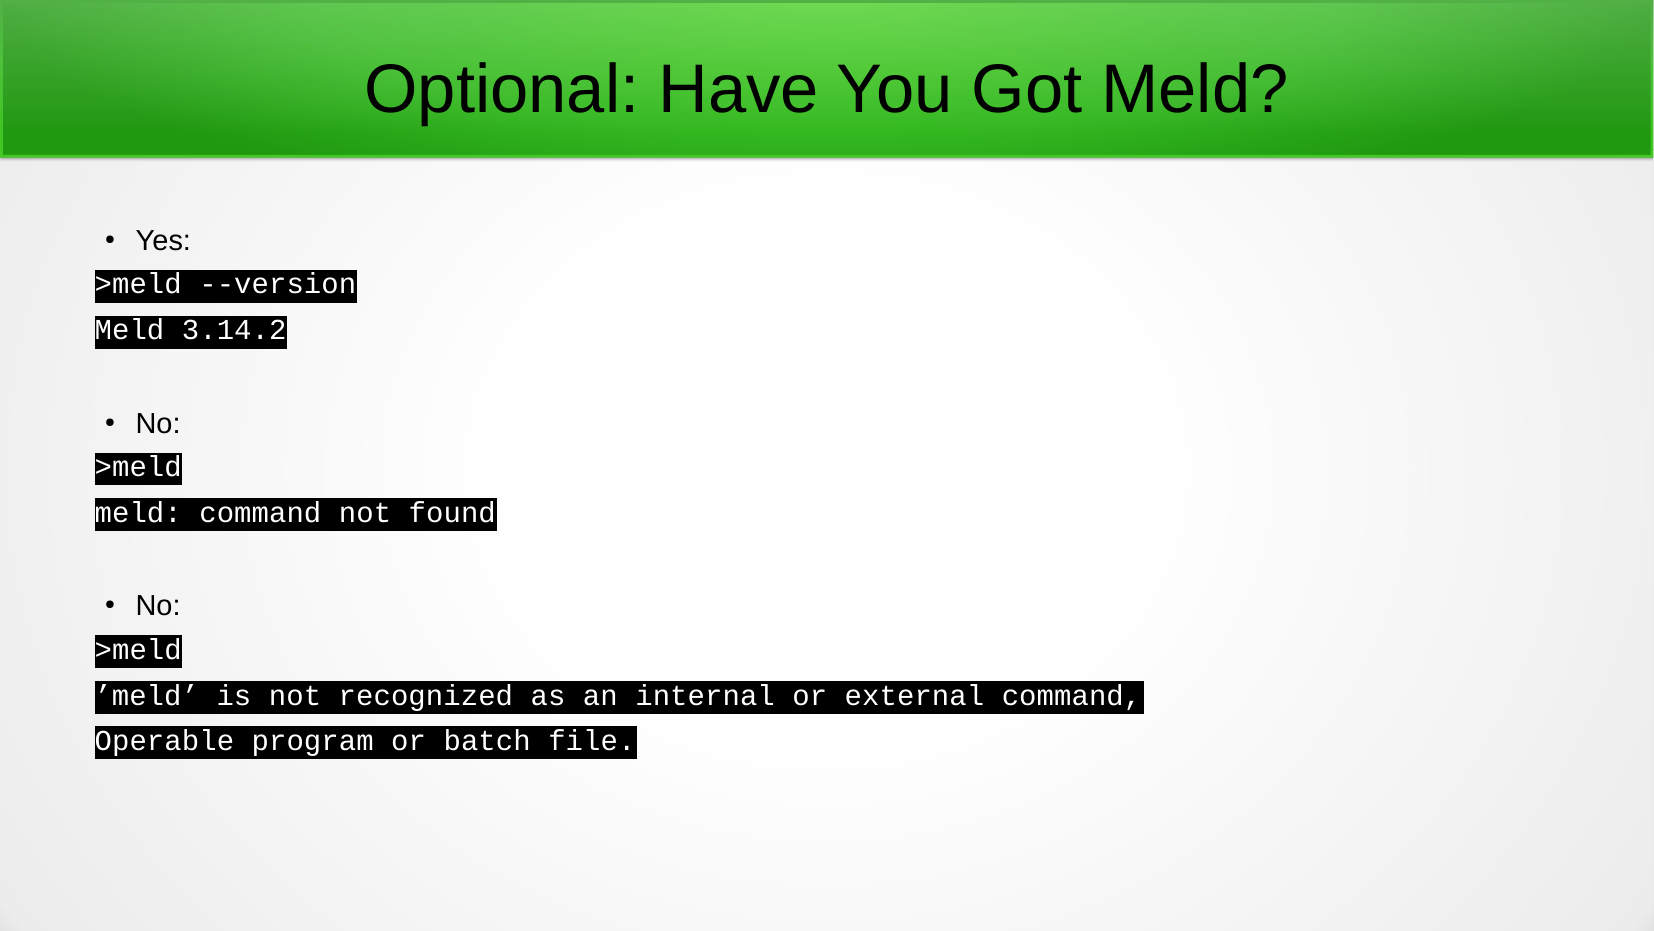

# Optional: Have You Got Meld?
Yes:
>meld --version
Meld 3.14.2
No:
>meld
meld: command not found
No:
>meld
’meld’ is not recognized as an internal or external command,
Operable program or batch file.